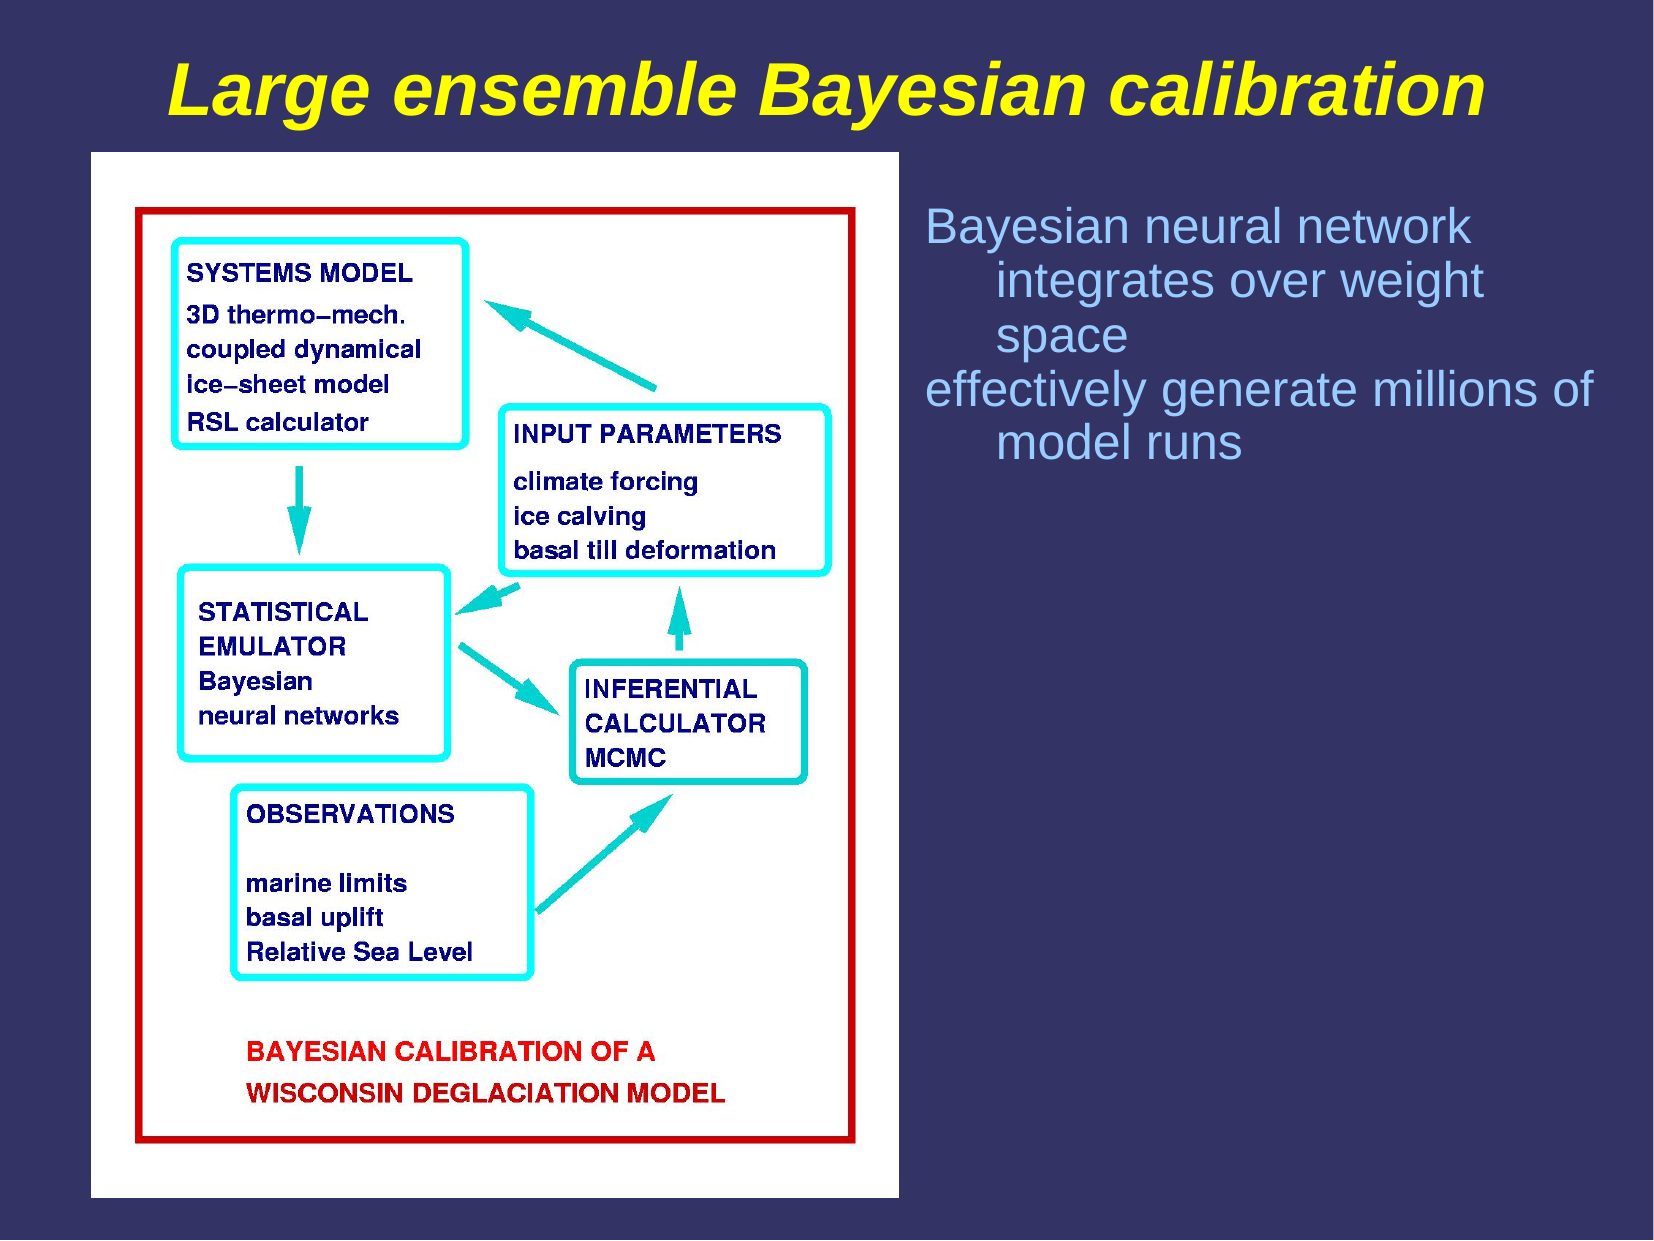

# Large ensemble Bayesian calibration
Bayesian neural network integrates over weight space
effectively generate millions of model runs